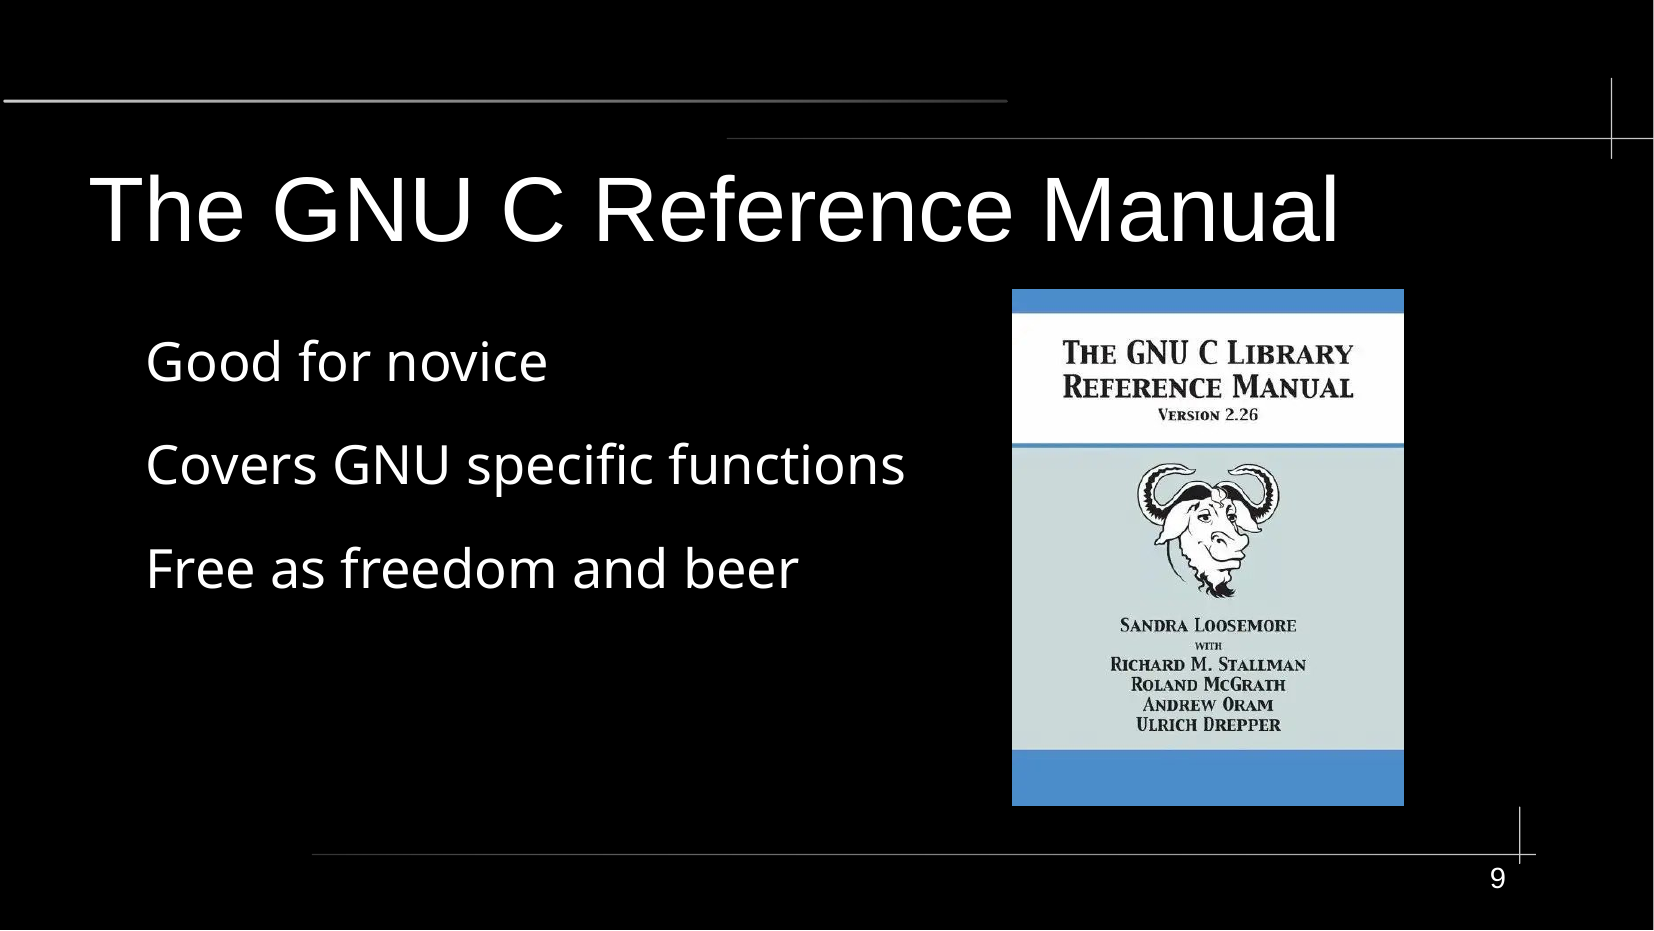

# The GNU C Reference Manual
Good for novice
Covers GNU specific functions
Free as freedom and beer
9